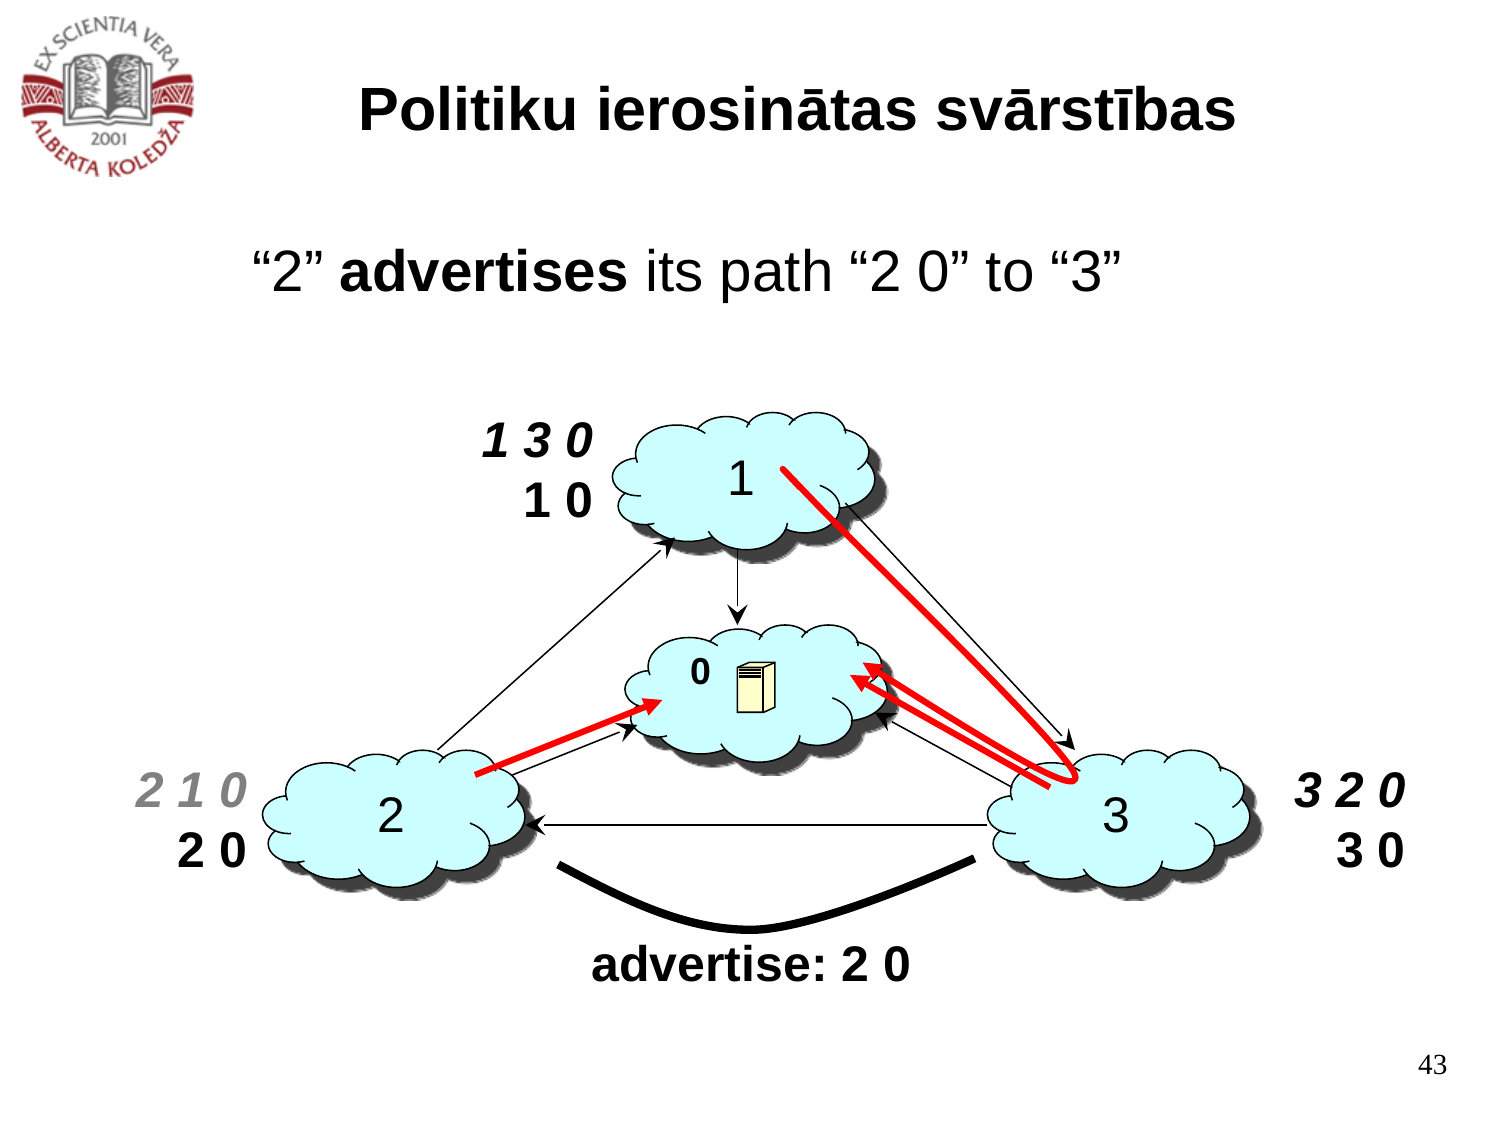

# Politiku ierosinātas svārstības
“2” advertises its path “2 0” to “3”
1 3 0
 1 0
1
2
3
0
2 1 0
 2 0
3 2 0
 3 0
advertise: 2 0